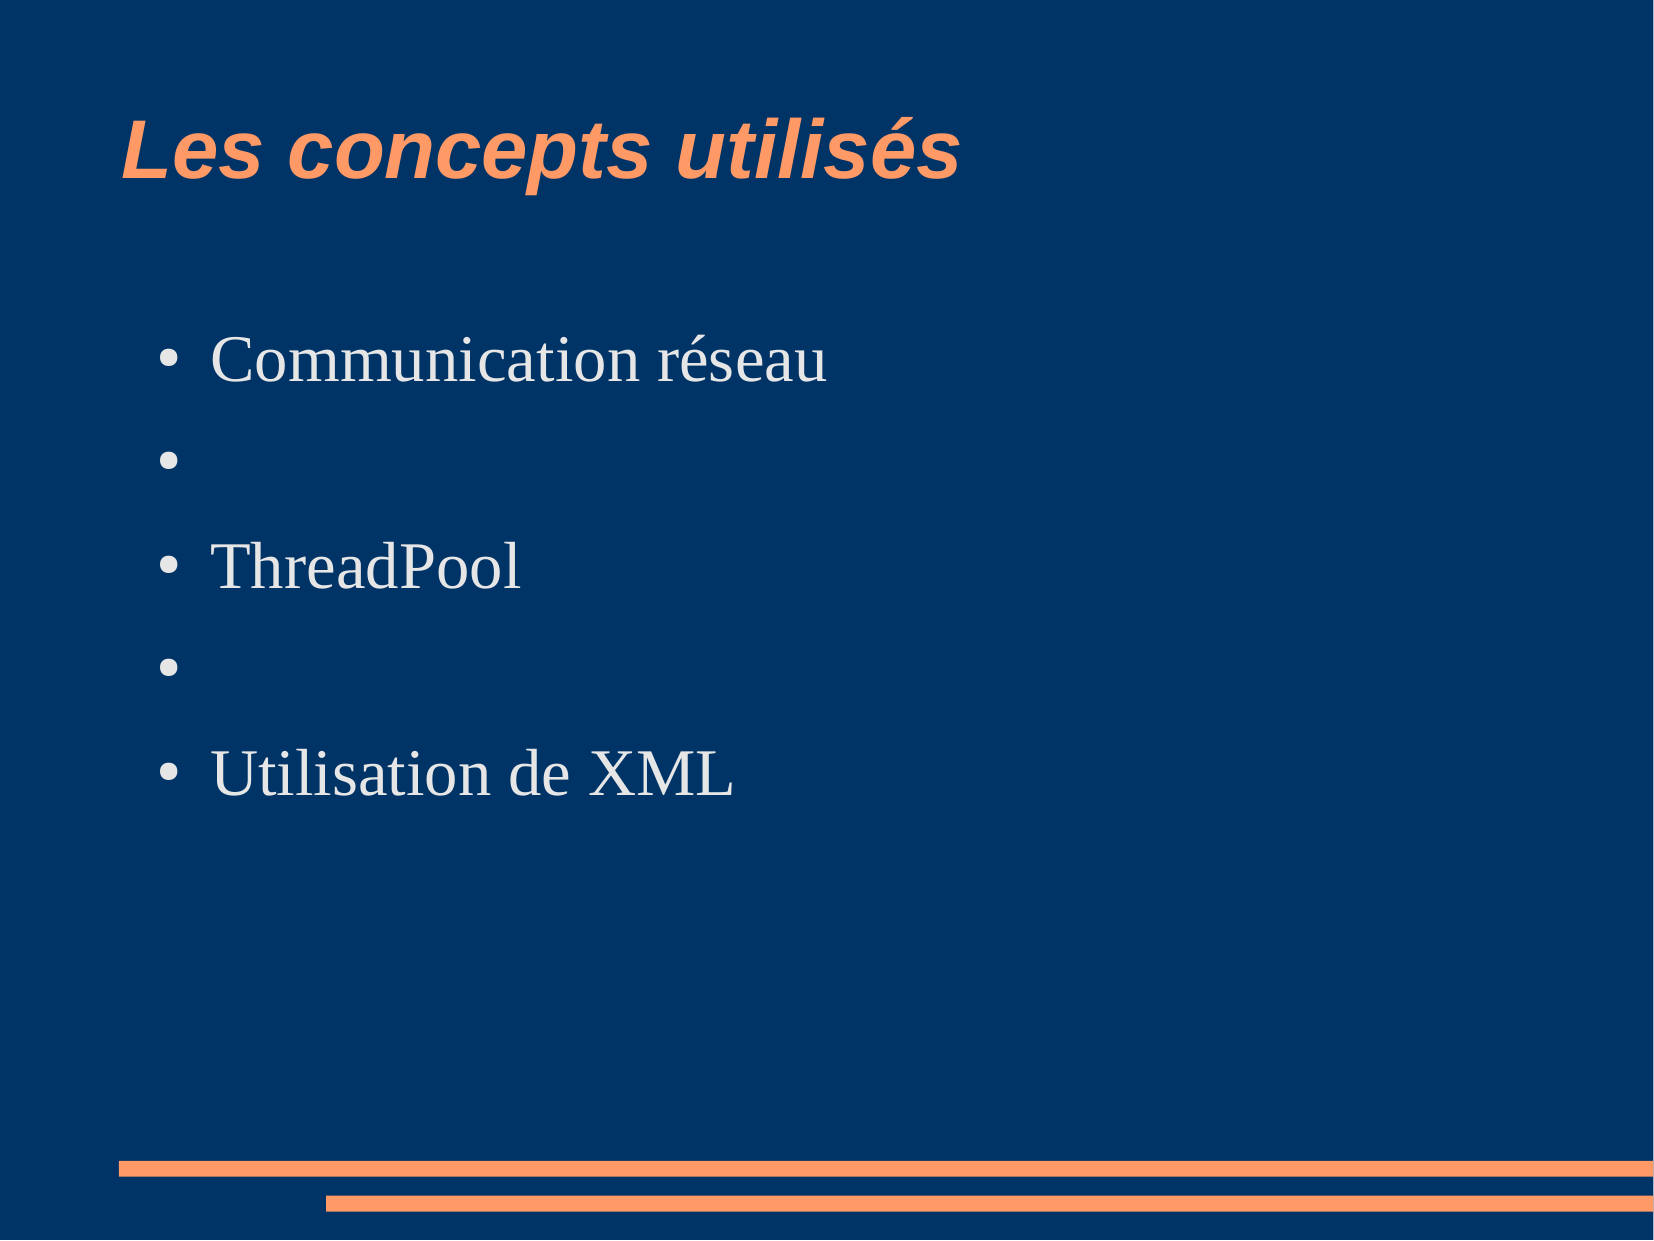

# Les concepts utilisés
Communication réseau
ThreadPool
Utilisation de XML